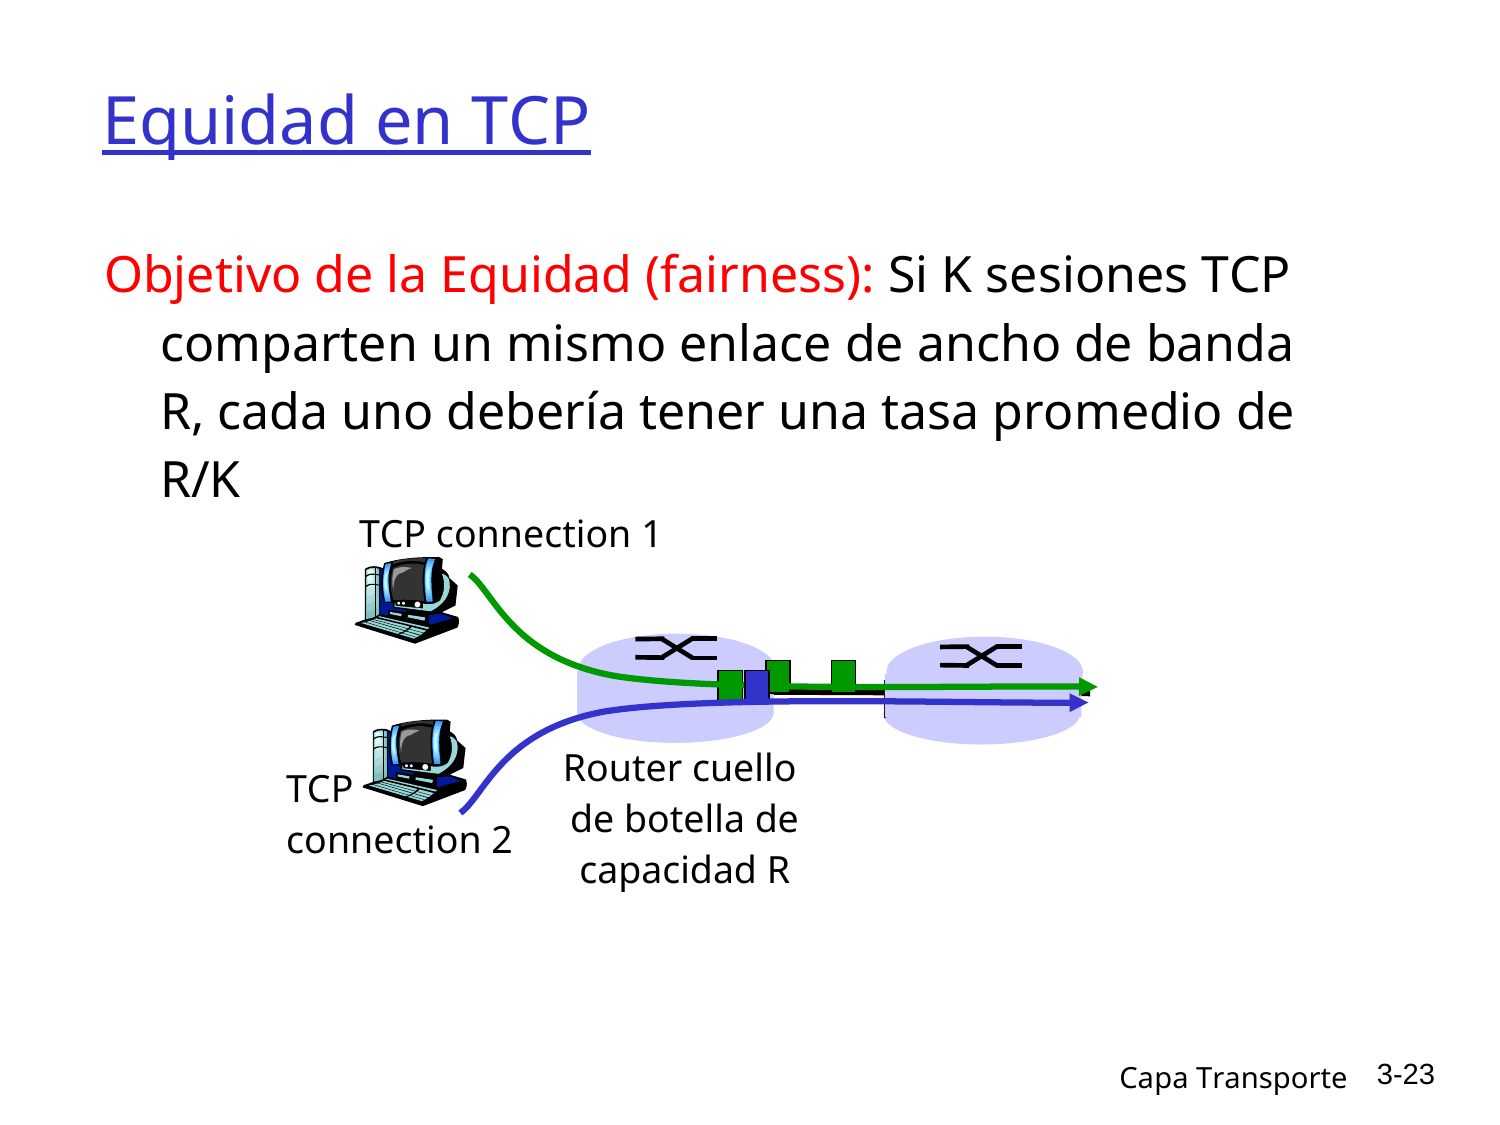

Equidad en TCP
# Objetivo de la Equidad (fairness): Si K sesiones TCP comparten un mismo enlace de ancho de banda R, cada uno debería tener una tasa promedio de R/K
TCP connection 1
Router cuello
de botella de
capacidad R
TCP
connection 2
23